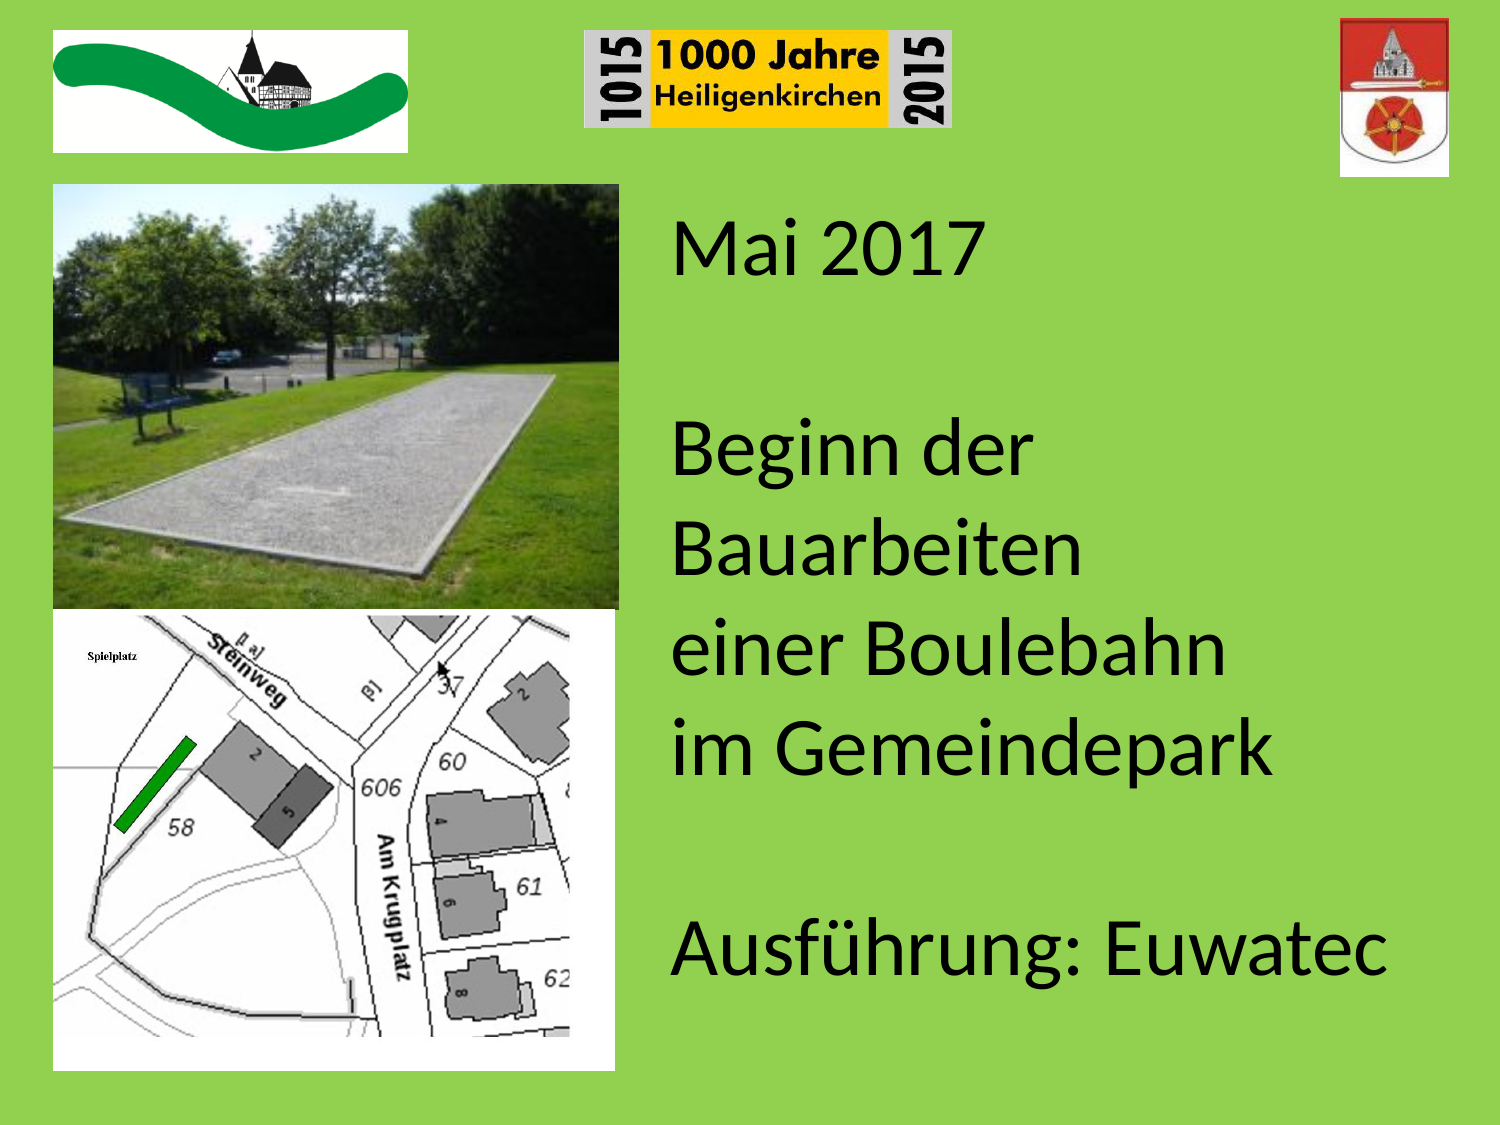

Mai 2017
Beginn der Bauarbeiten
einer Boulebahn
im Gemeindepark
Ausführung: Euwatec